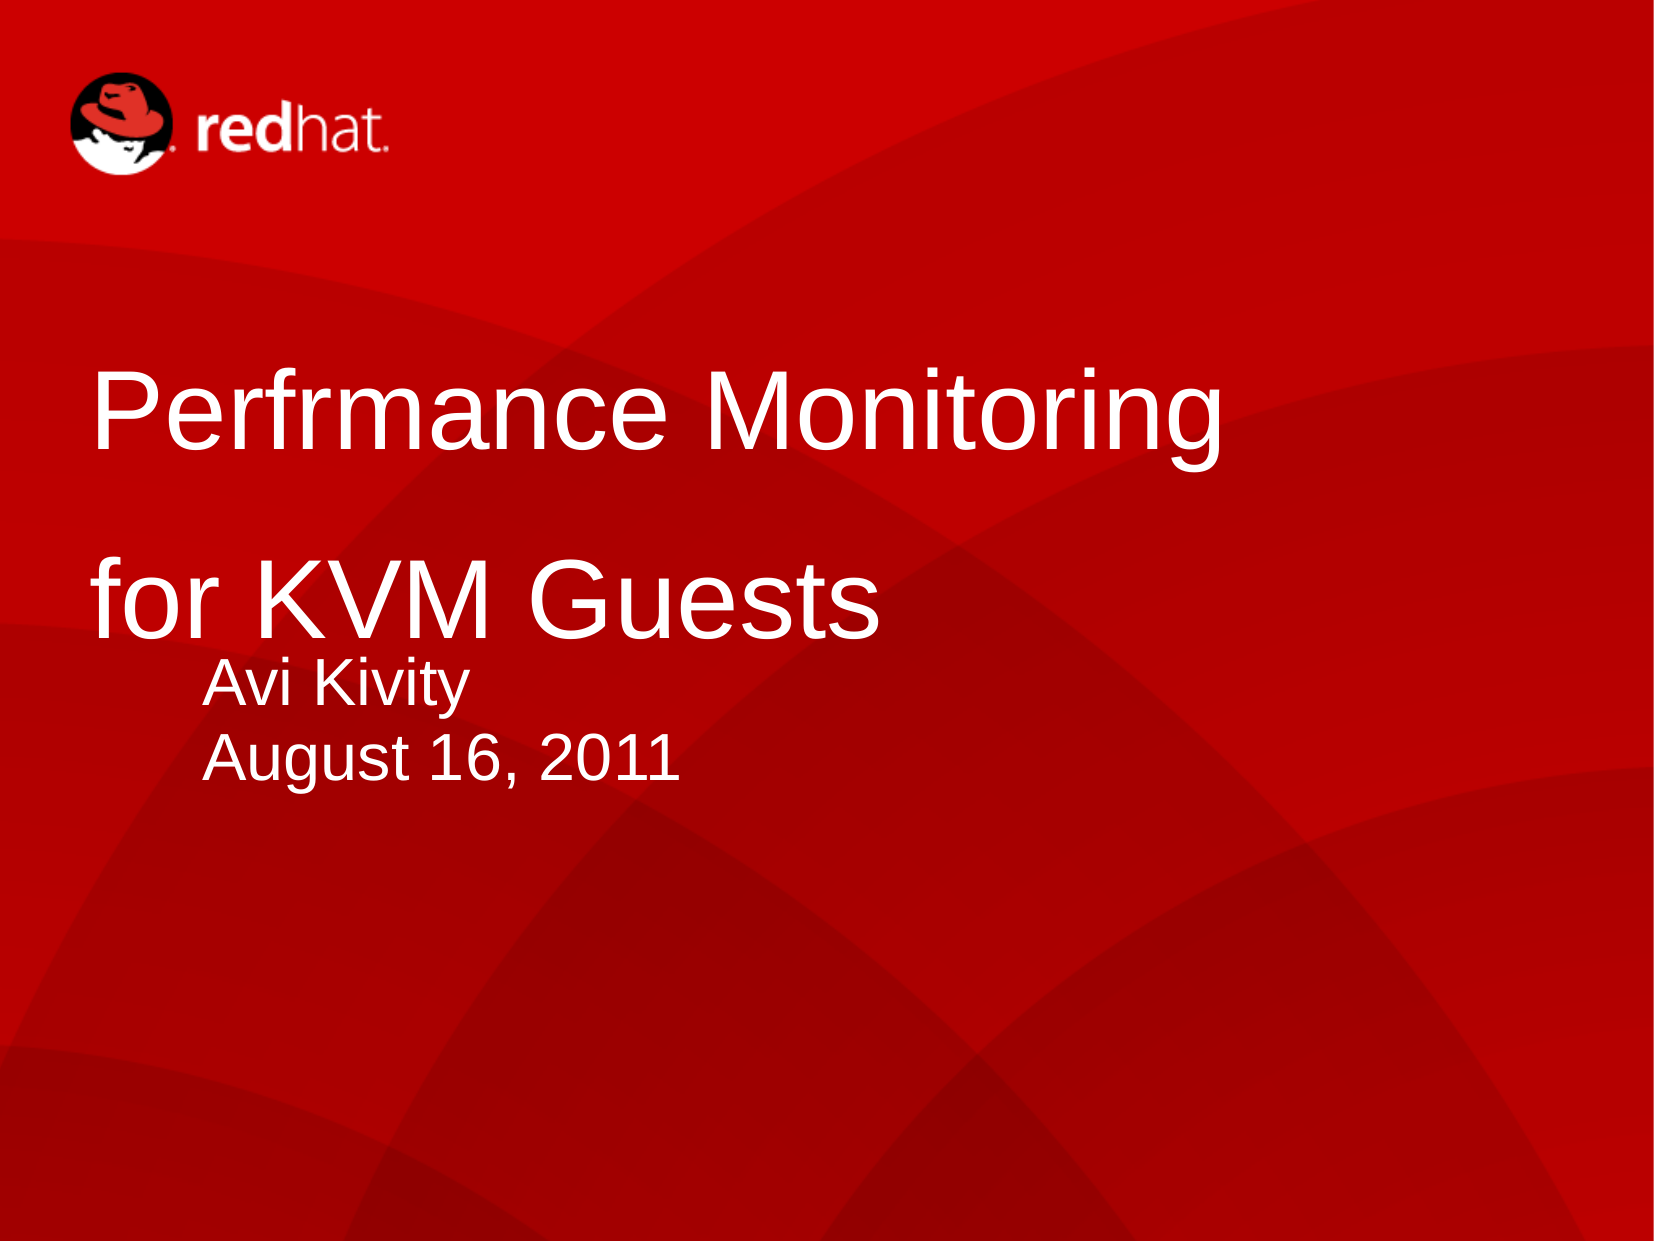

Perfrmance Monitoring
for KVM Guests
Avi Kivity
August 16, 2011